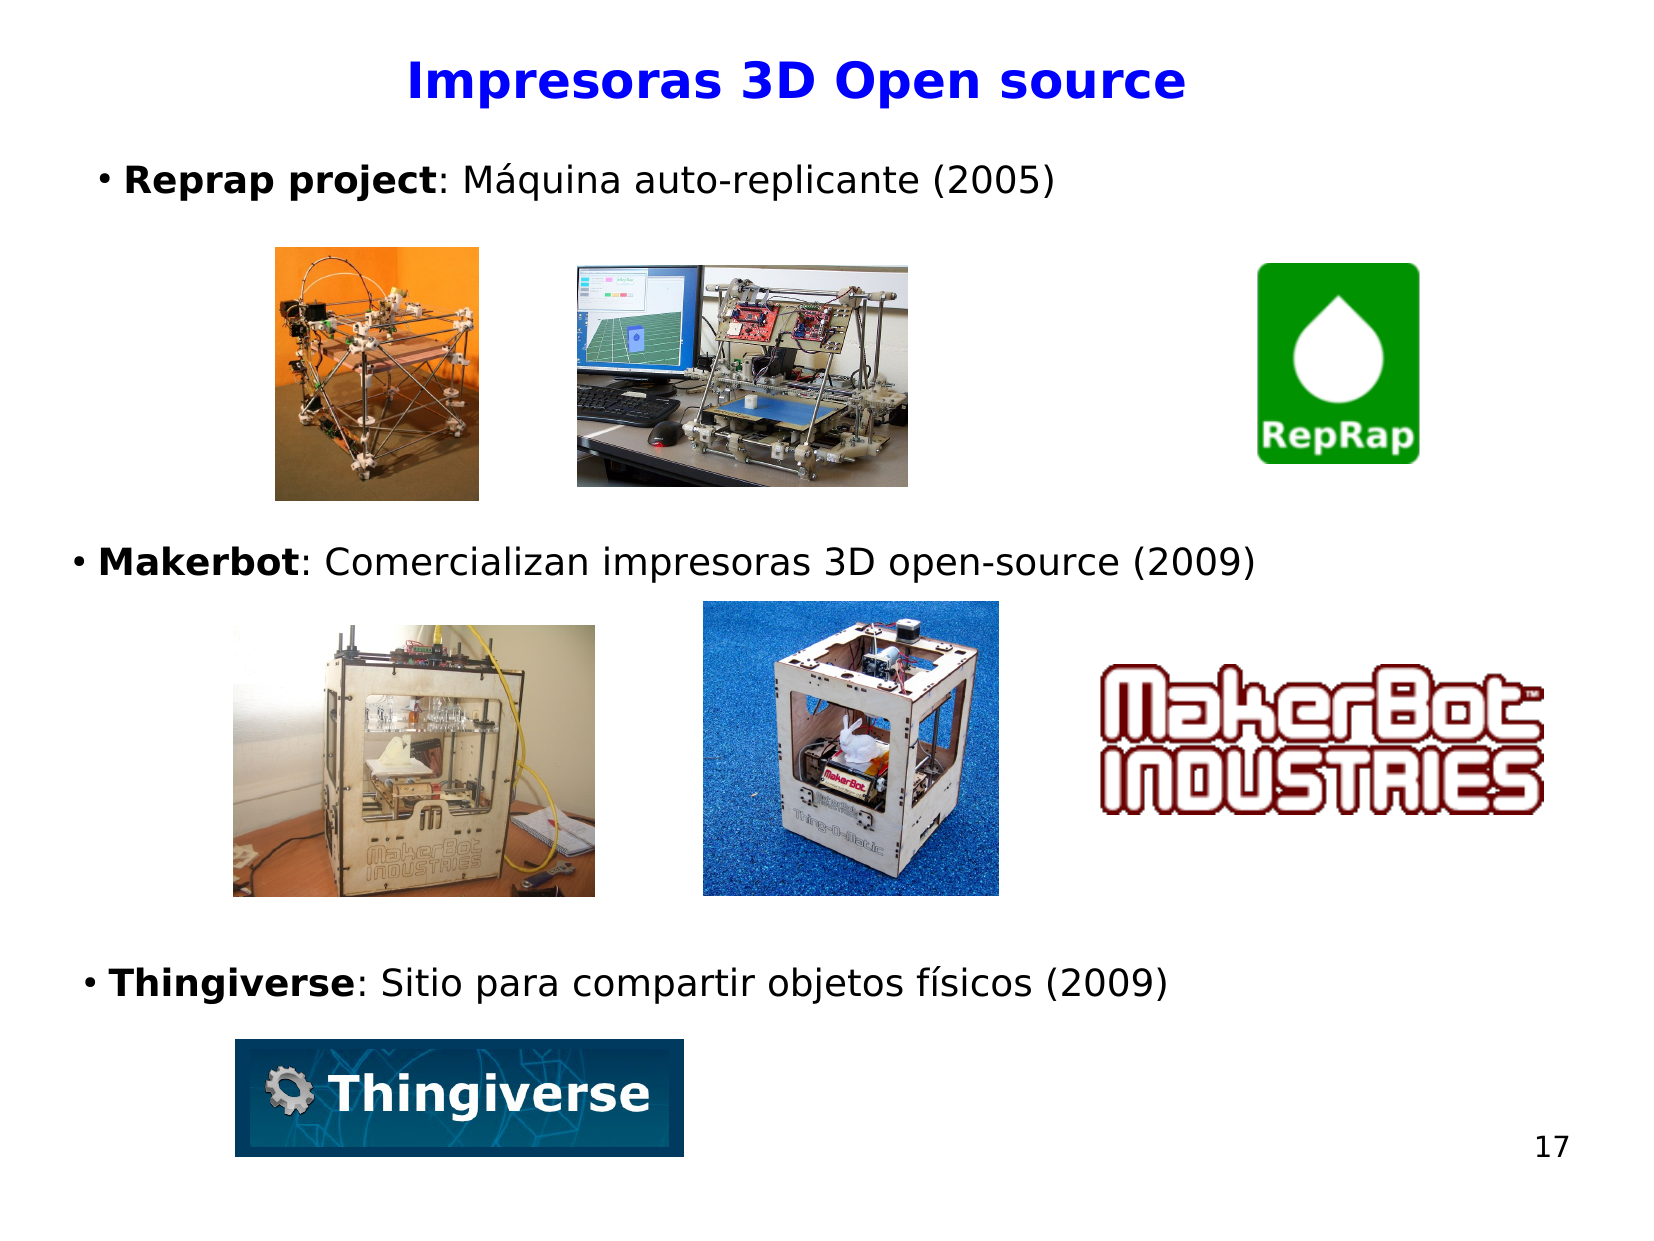

Impresoras 3D Open source
 Reprap project: Máquina auto-replicante (2005)
 Makerbot: Comercializan impresoras 3D open-source (2009)
 Thingiverse: Sitio para compartir objetos físicos (2009)
17